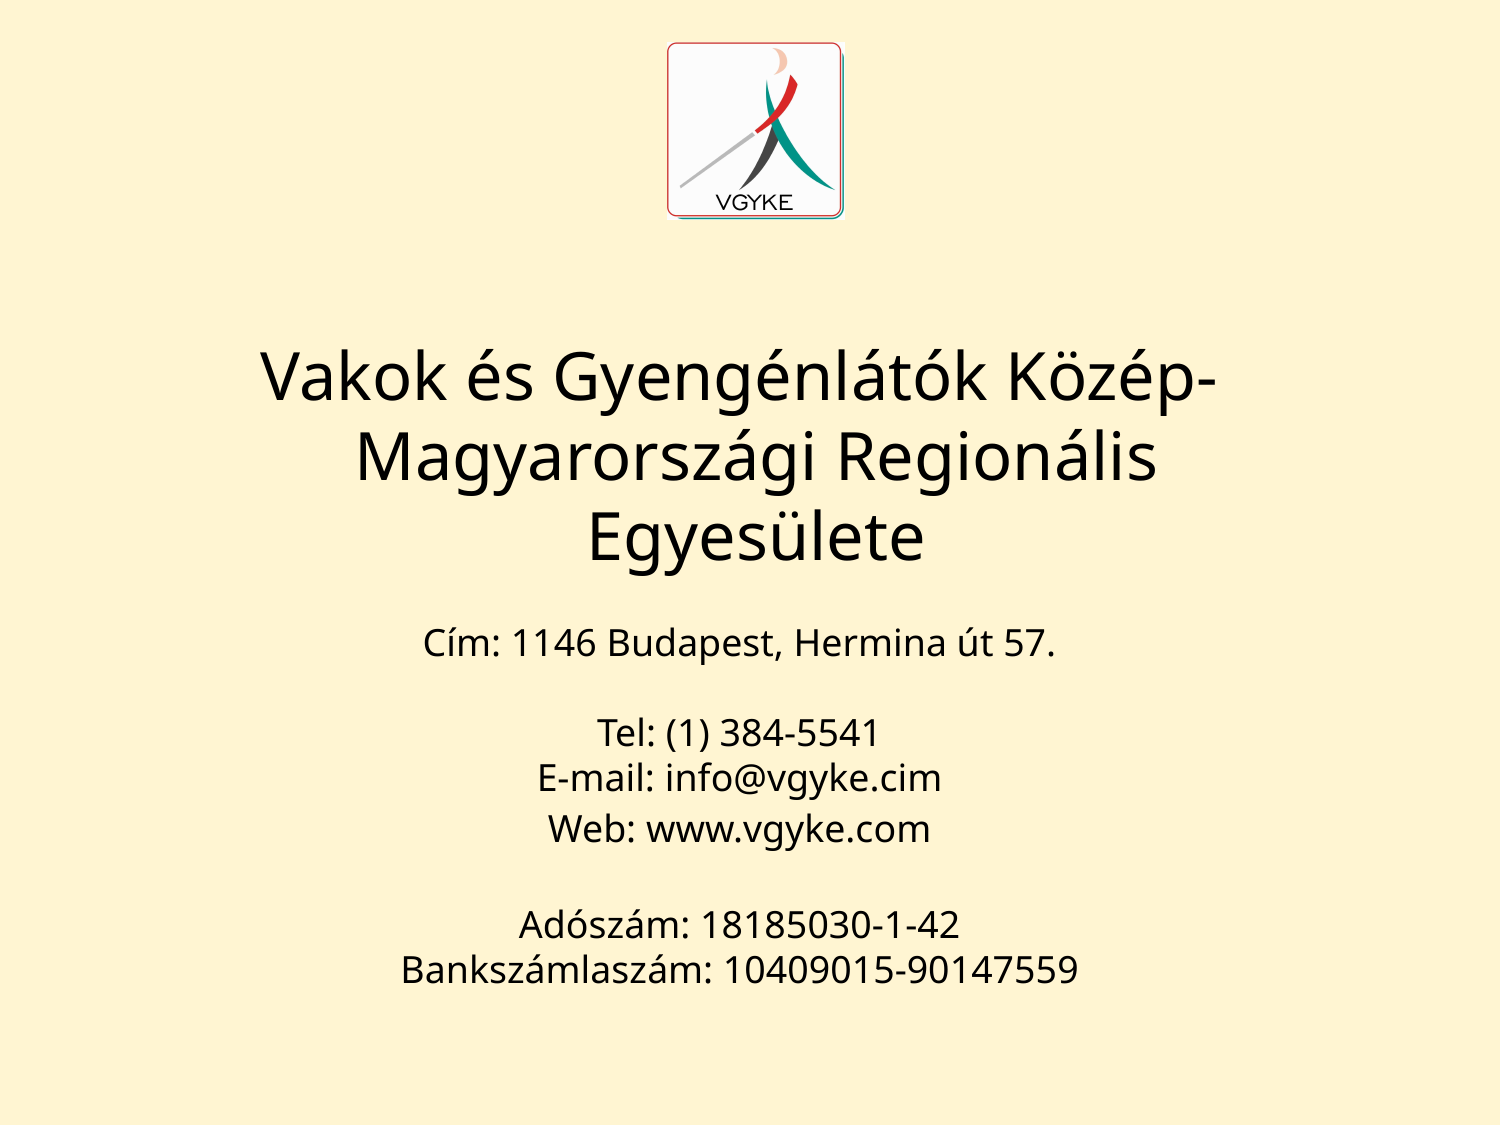

# Vakok és Gyengénlátók Közép- Magyarországi Regionális Egyesülete Cím: 1146 Budapest, Hermina út 57. Tel: (1) 384-5541 E-mail: info@vgyke.cim Web: www.vgyke.com Adószám: 18185030-1-42 Bankszámlaszám: 10409015-90147559